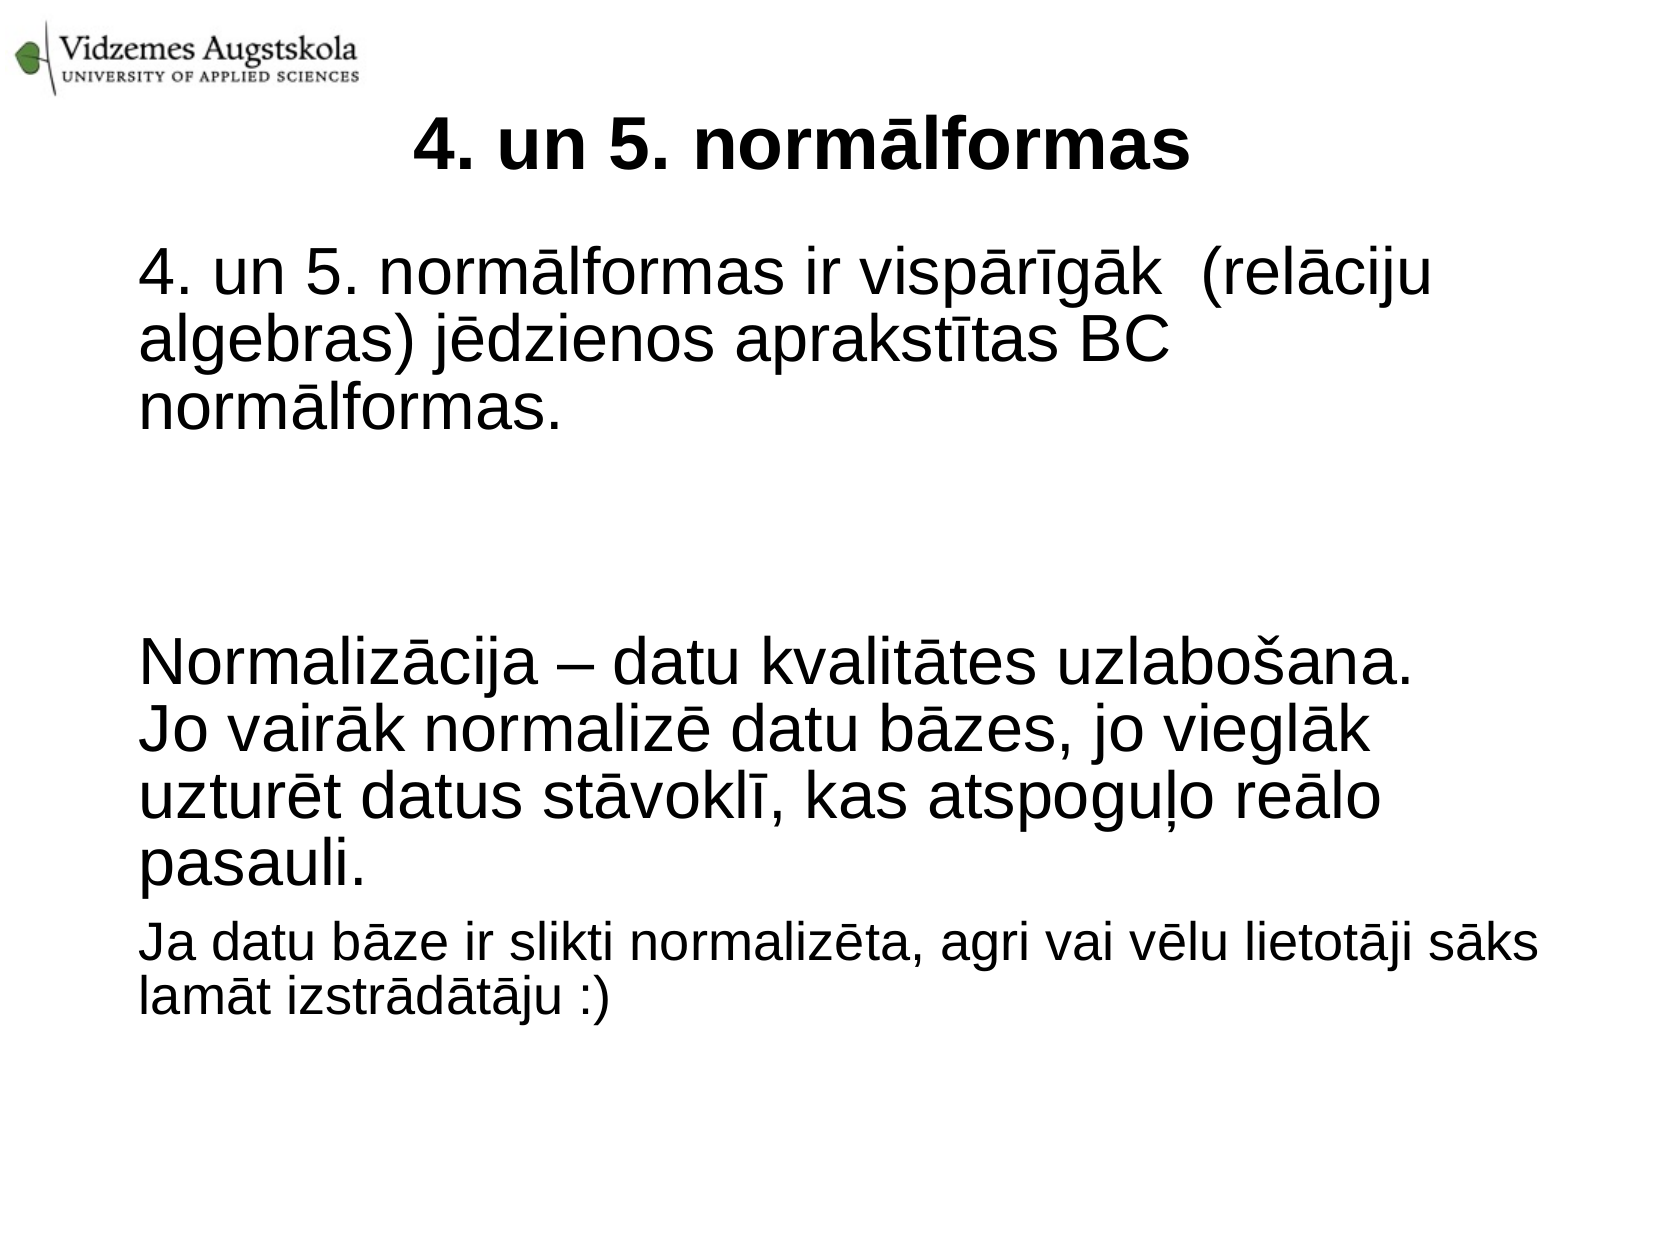

# 4. un 5. normālformas
4. un 5. normālformas ir vispārīgāk (relāciju algebras) jēdzienos aprakstītas BC normālformas.
Normalizācija – datu kvalitātes uzlabošana.
Jo vairāk normalizē datu bāzes, jo vieglāk uzturēt datus stāvoklī, kas atspoguļo reālo pasauli.
Ja datu bāze ir slikti normalizēta, agri vai vēlu lietotāji sāks lamāt izstrādātāju :)